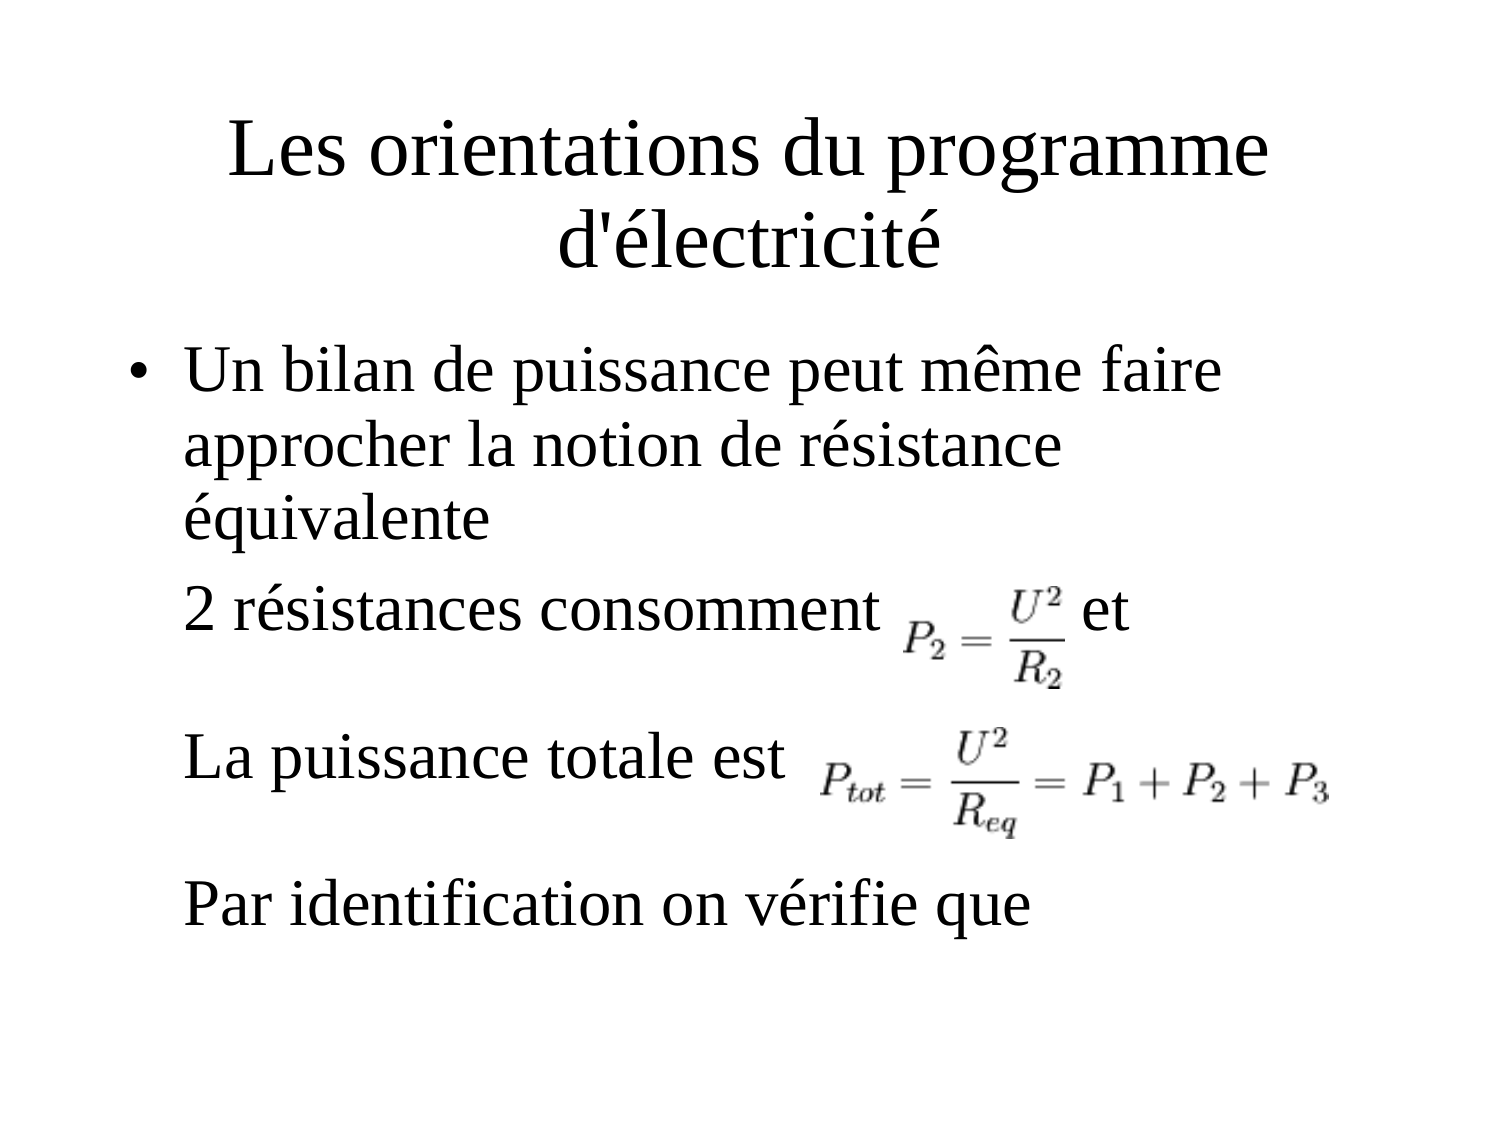

# Les orientations du programme d'électricité
Un bilan de puissance peut même faire approcher la notion de résistance équivalente
	2 résistances consomment et
	La puissance totale est
	Par identification on vérifie que